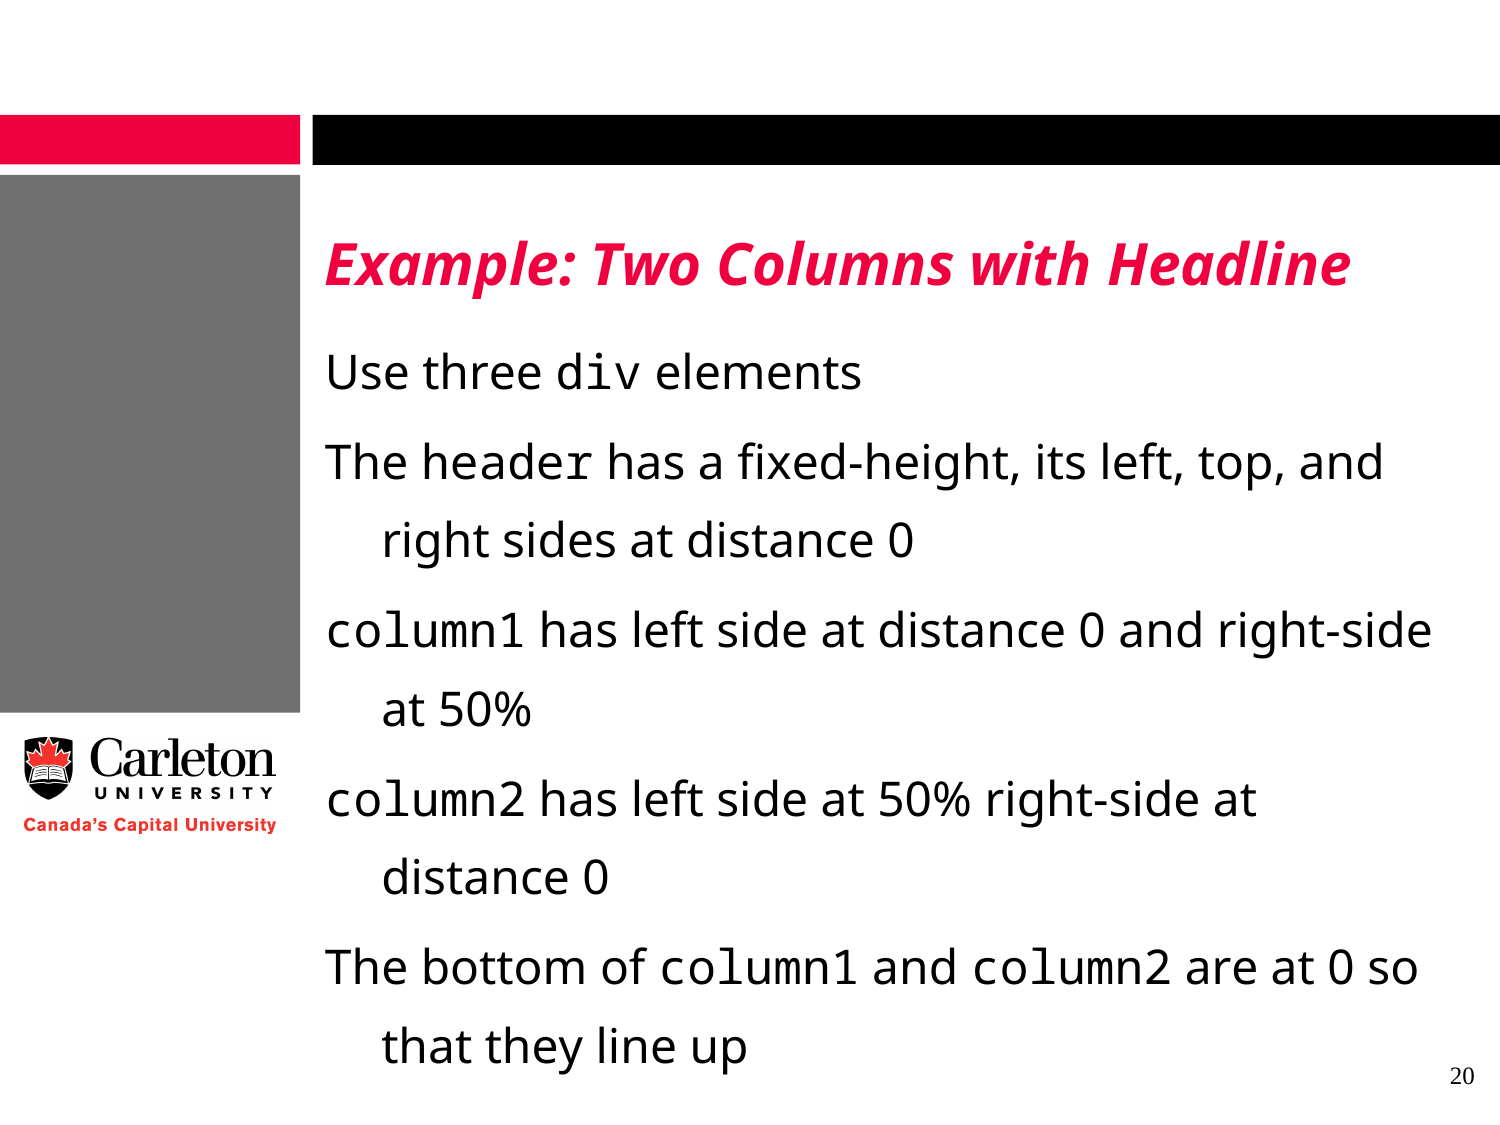

# Example: Two Columns with Headline
Use three div elements
The header has a fixed-height, its left, top, and right sides at distance 0
column1 has left side at distance 0 and right-side at 50%
column2 has left side at 50% right-side at distance 0
The bottom of column1 and column2 are at 0 so that they line up
20